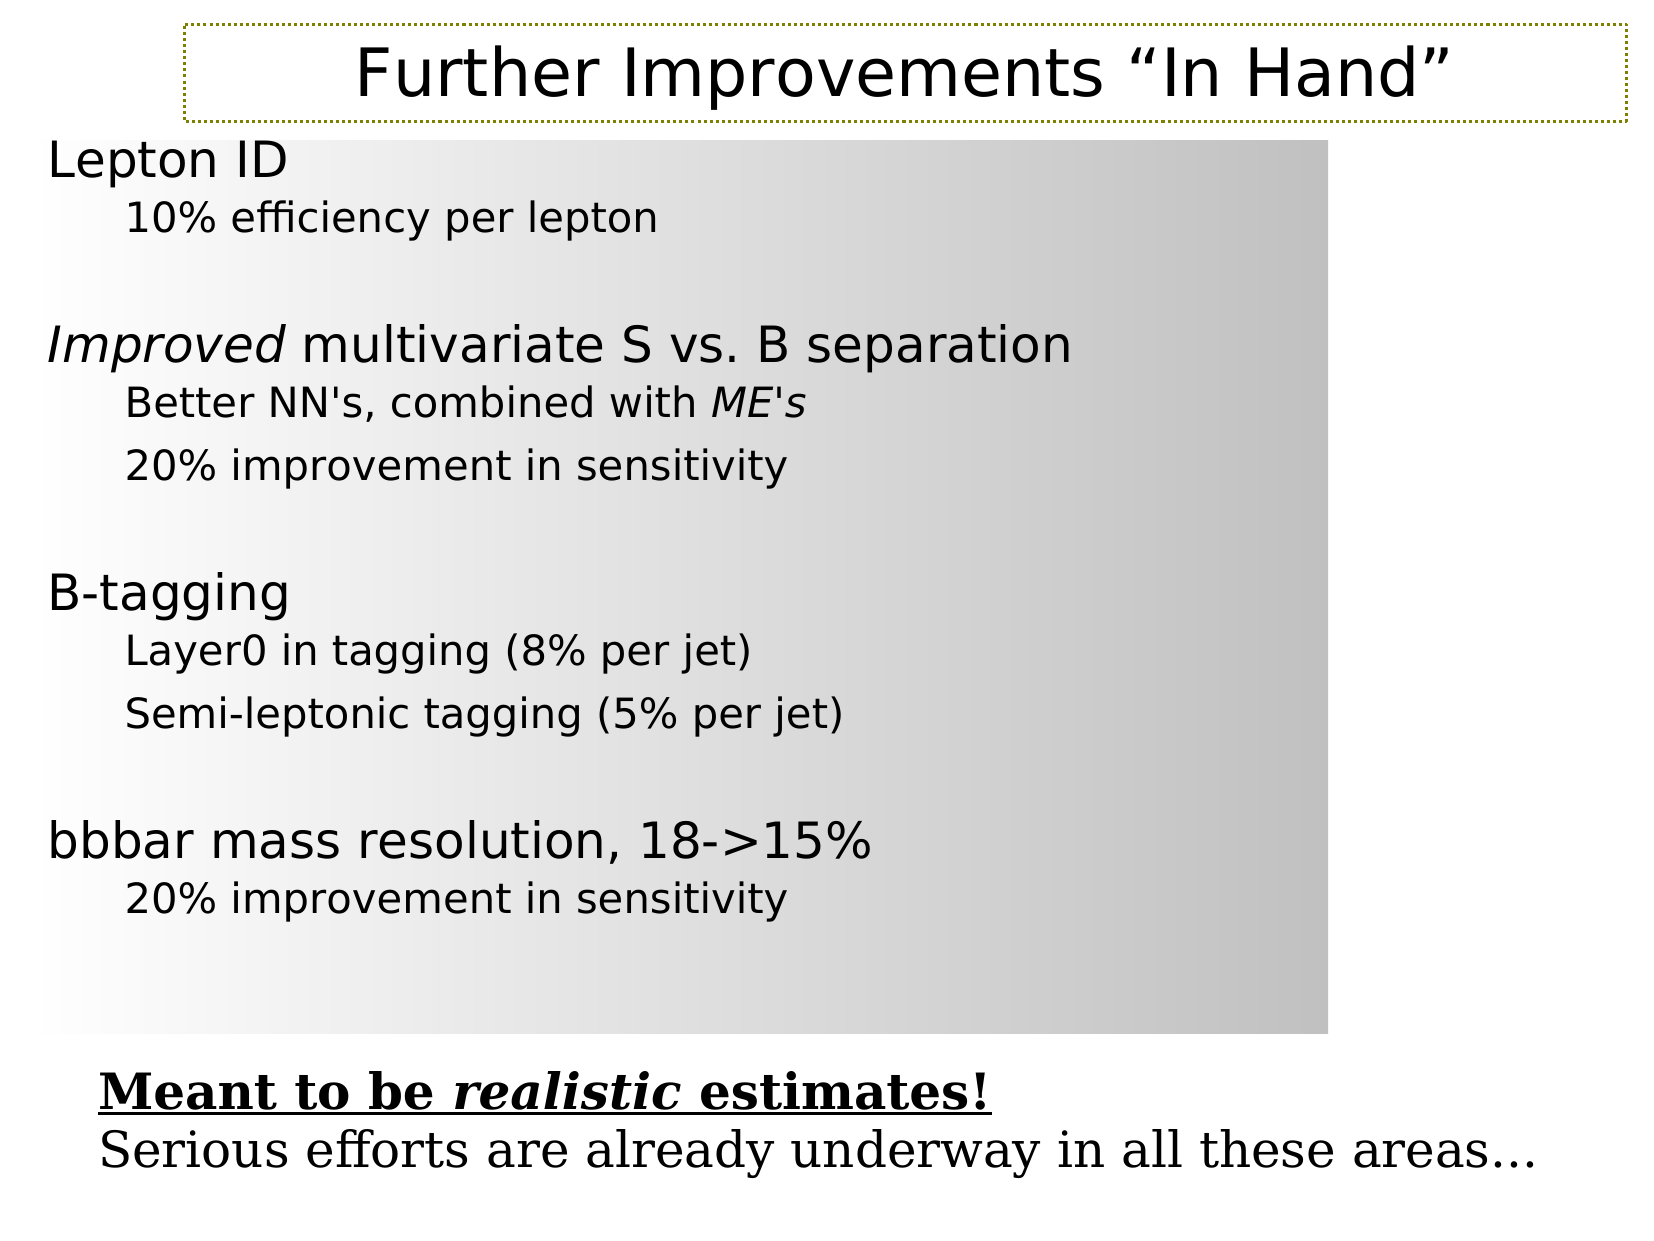

# Further Improvements “In Hand”
Lepton ID
10% efficiency per lepton
Improved multivariate S vs. B separation
Better NN's, combined with ME's
20% improvement in sensitivity
B-tagging
Layer0 in tagging (8% per jet)
Semi-leptonic tagging (5% per jet)
bbbar mass resolution, 18->15%
20% improvement in sensitivity
Meant to be realistic estimates!
Serious efforts are already underway in all these areas...